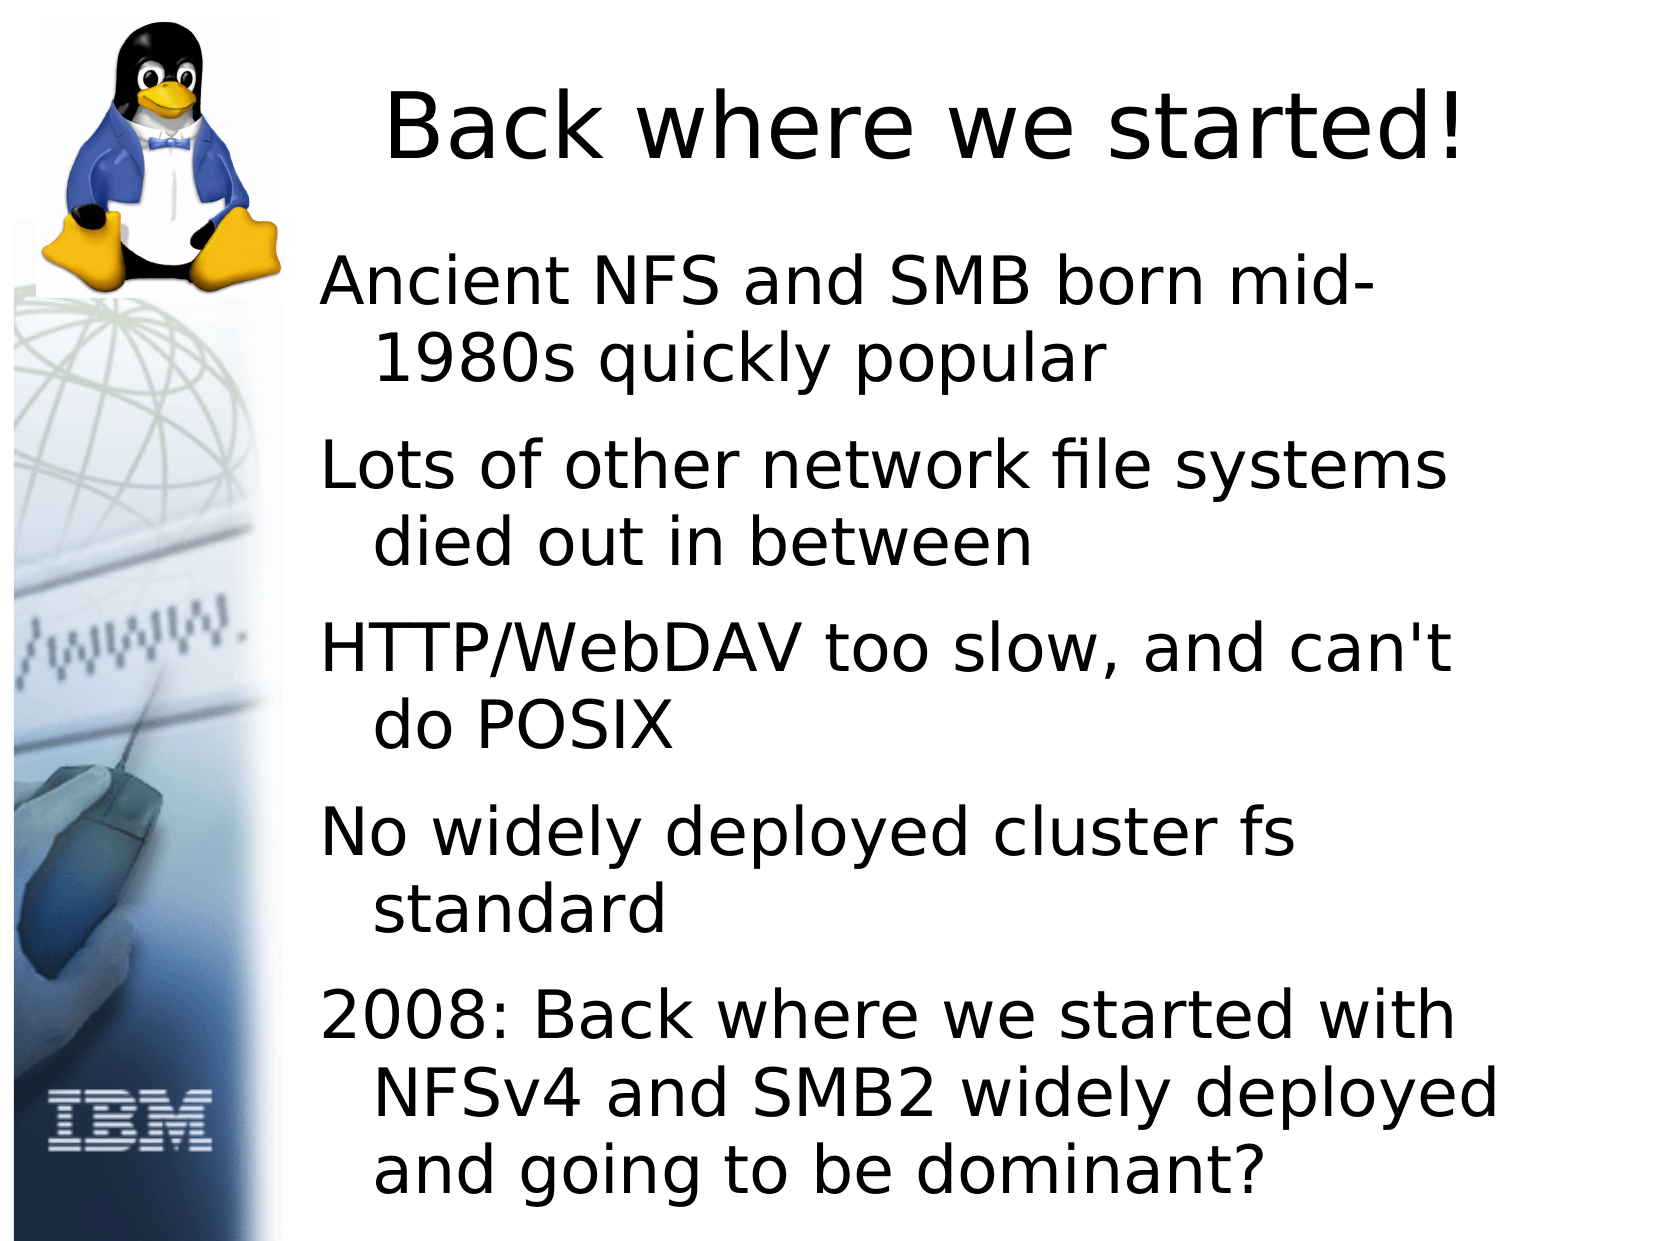

# Back where we started!
Ancient NFS and SMB born mid-1980s quickly popular
Lots of other network file systems died out in between
HTTP/WebDAV too slow, and can't do POSIX
No widely deployed cluster fs standard
2008: Back where we started with NFSv4 and SMB2 widely deployed and going to be dominant?